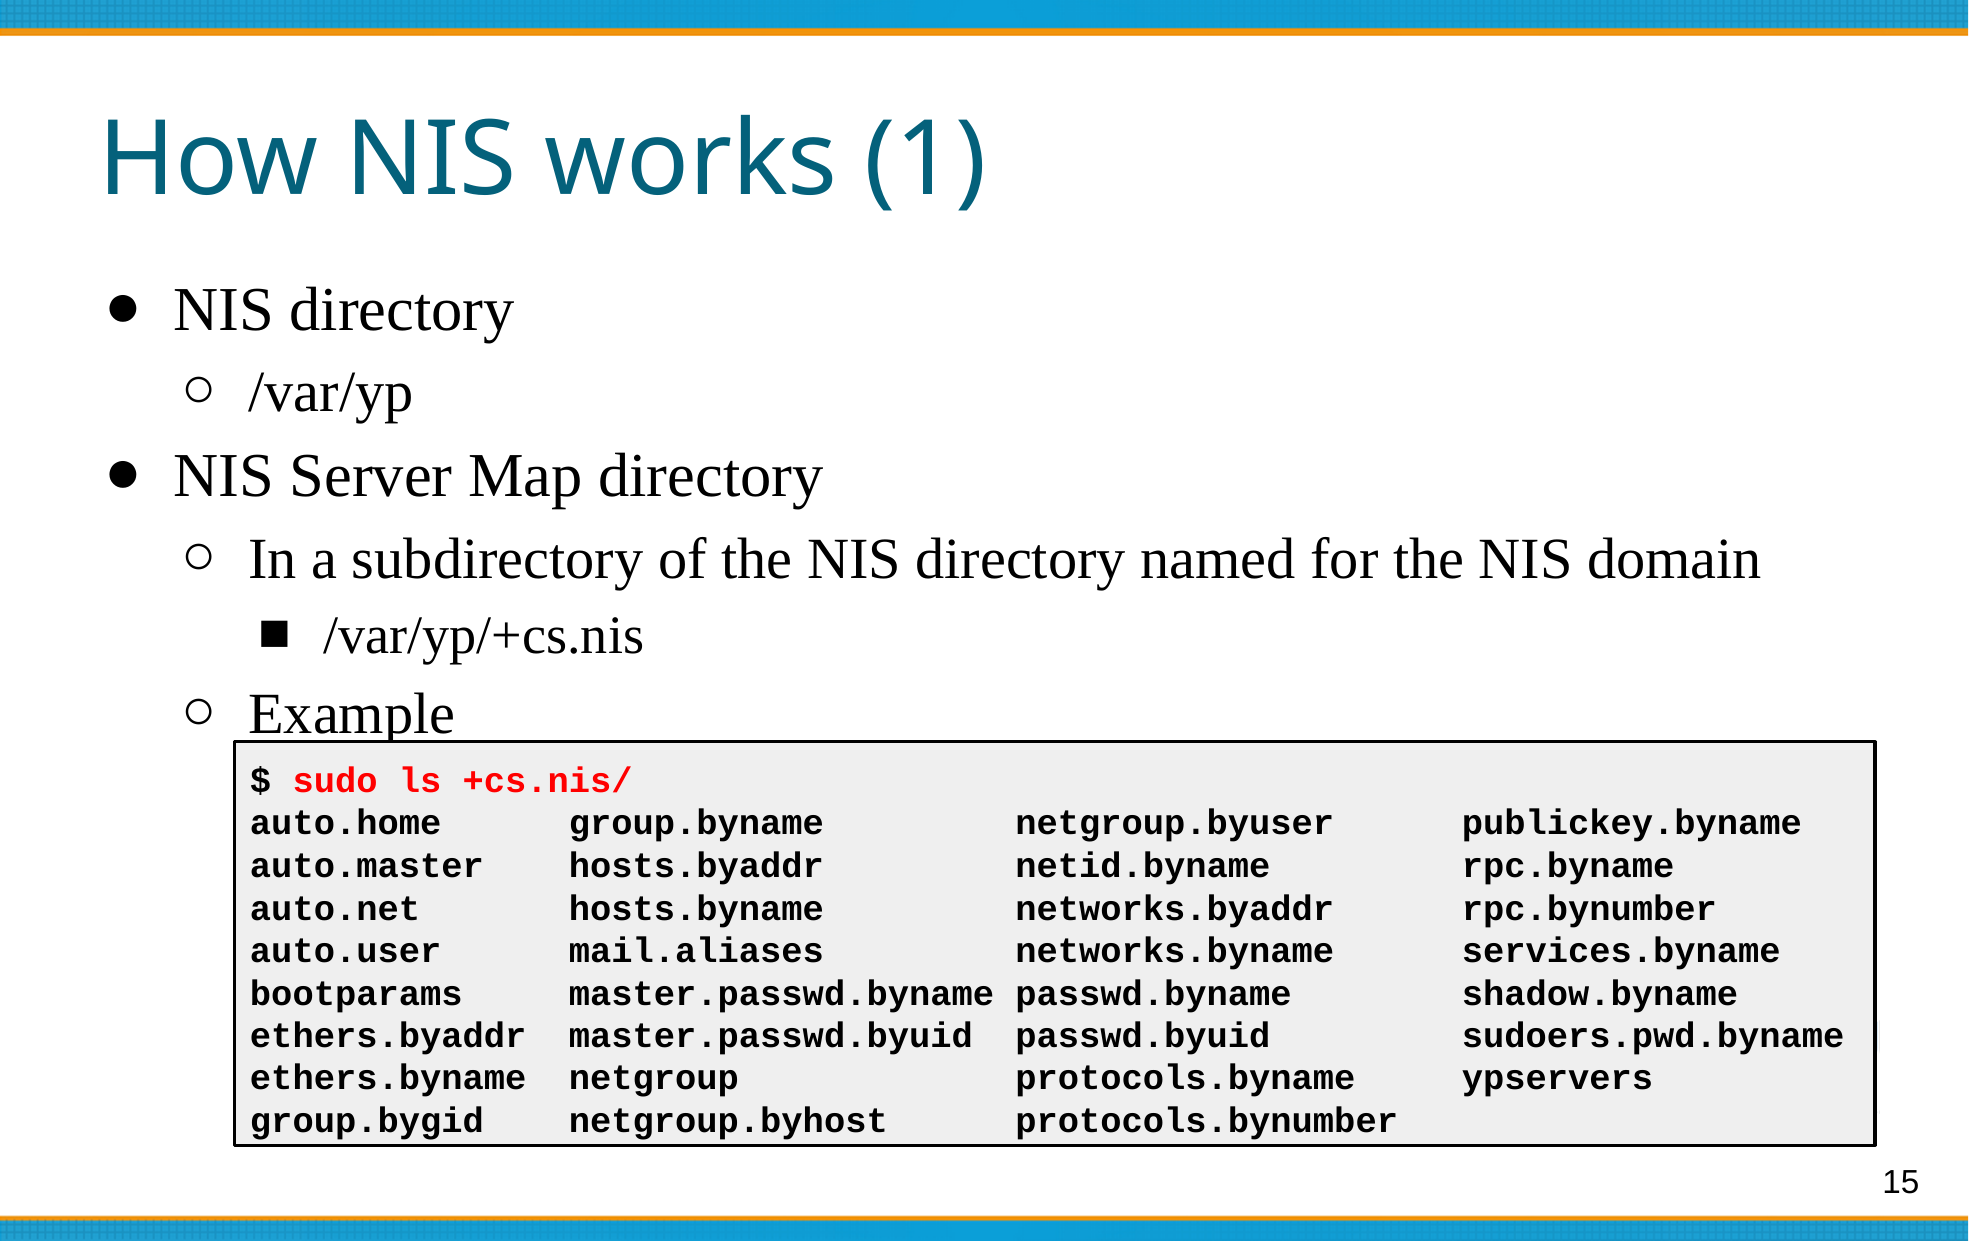

# How NIS works (1)
NIS directory
/var/yp
NIS Server Map directory
In a subdirectory of the NIS directory named for the NIS domain
/var/yp/+cs.nis
Example
$ sudo ls +cs.nis/
auto.home group.byname netgroup.byuser publickey.byname
auto.master hosts.byaddr netid.byname rpc.byname
auto.net hosts.byname networks.byaddr rpc.bynumber
auto.user mail.aliases networks.byname services.byname
bootparams master.passwd.byname passwd.byname shadow.byname
ethers.byaddr master.passwd.byuid passwd.byuid sudoers.pwd.byname
ethers.byname netgroup protocols.byname ypservers
group.bygid netgroup.byhost protocols.bynumber